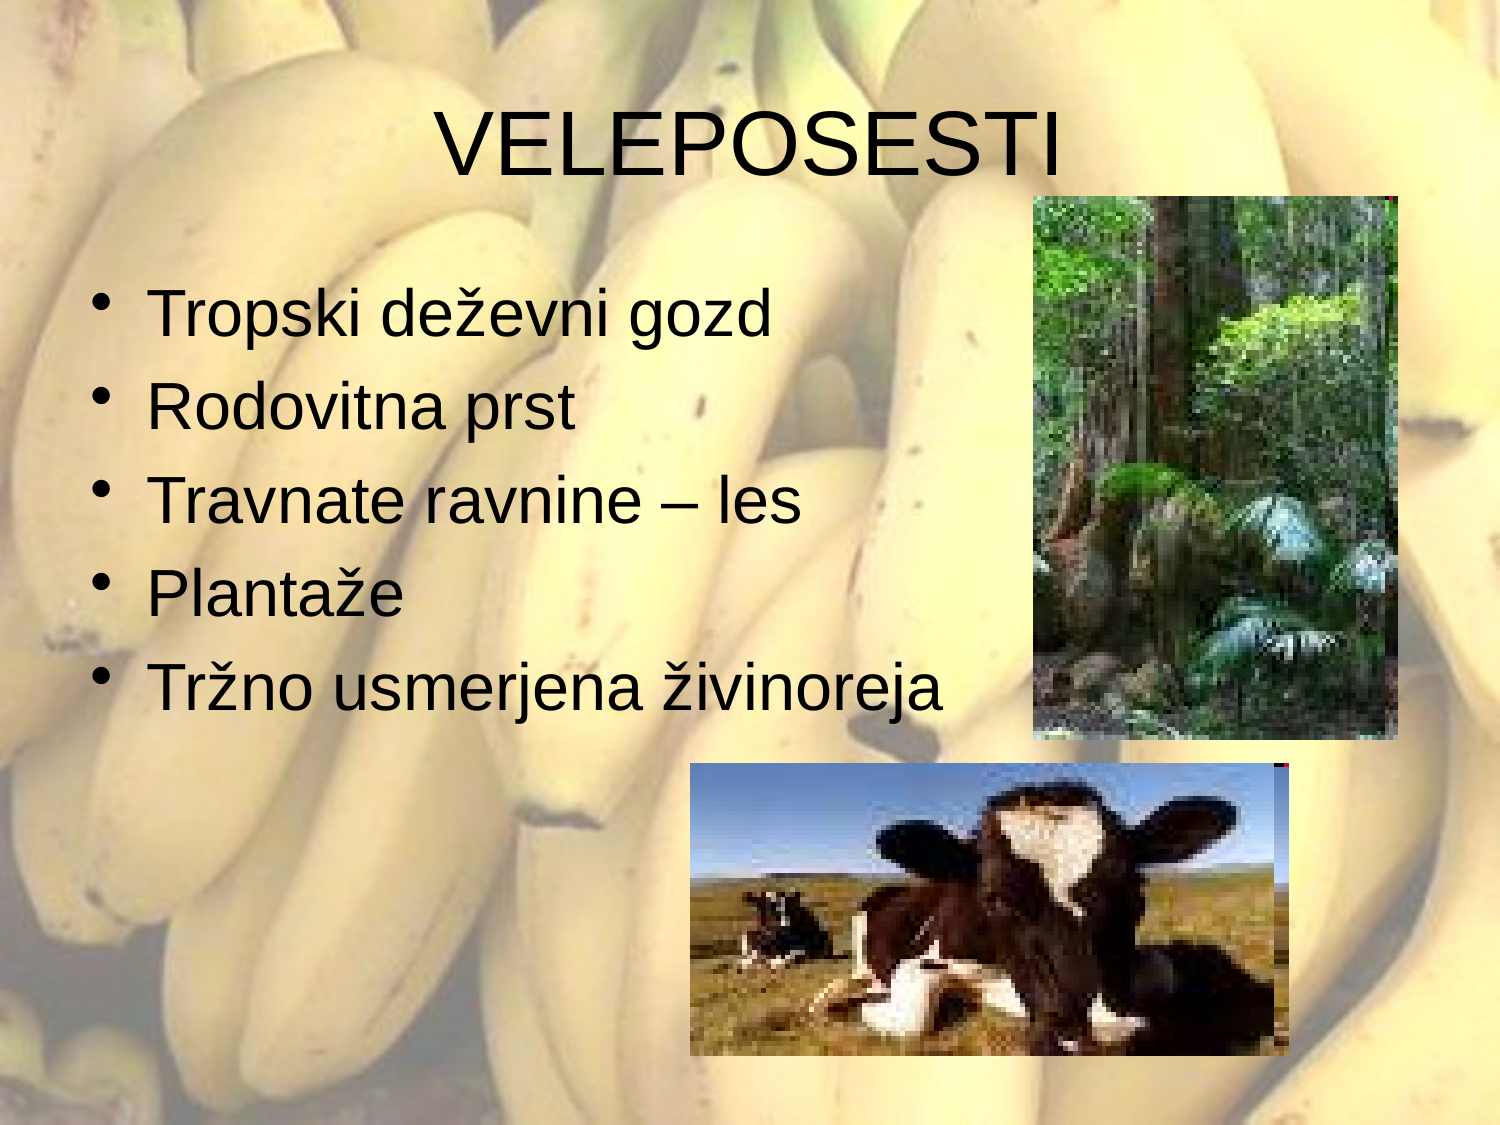

# VELEPOSESTI
Tropski deževni gozd
Rodovitna prst
Travnate ravnine – les
Plantaže
Tržno usmerjena živinoreja